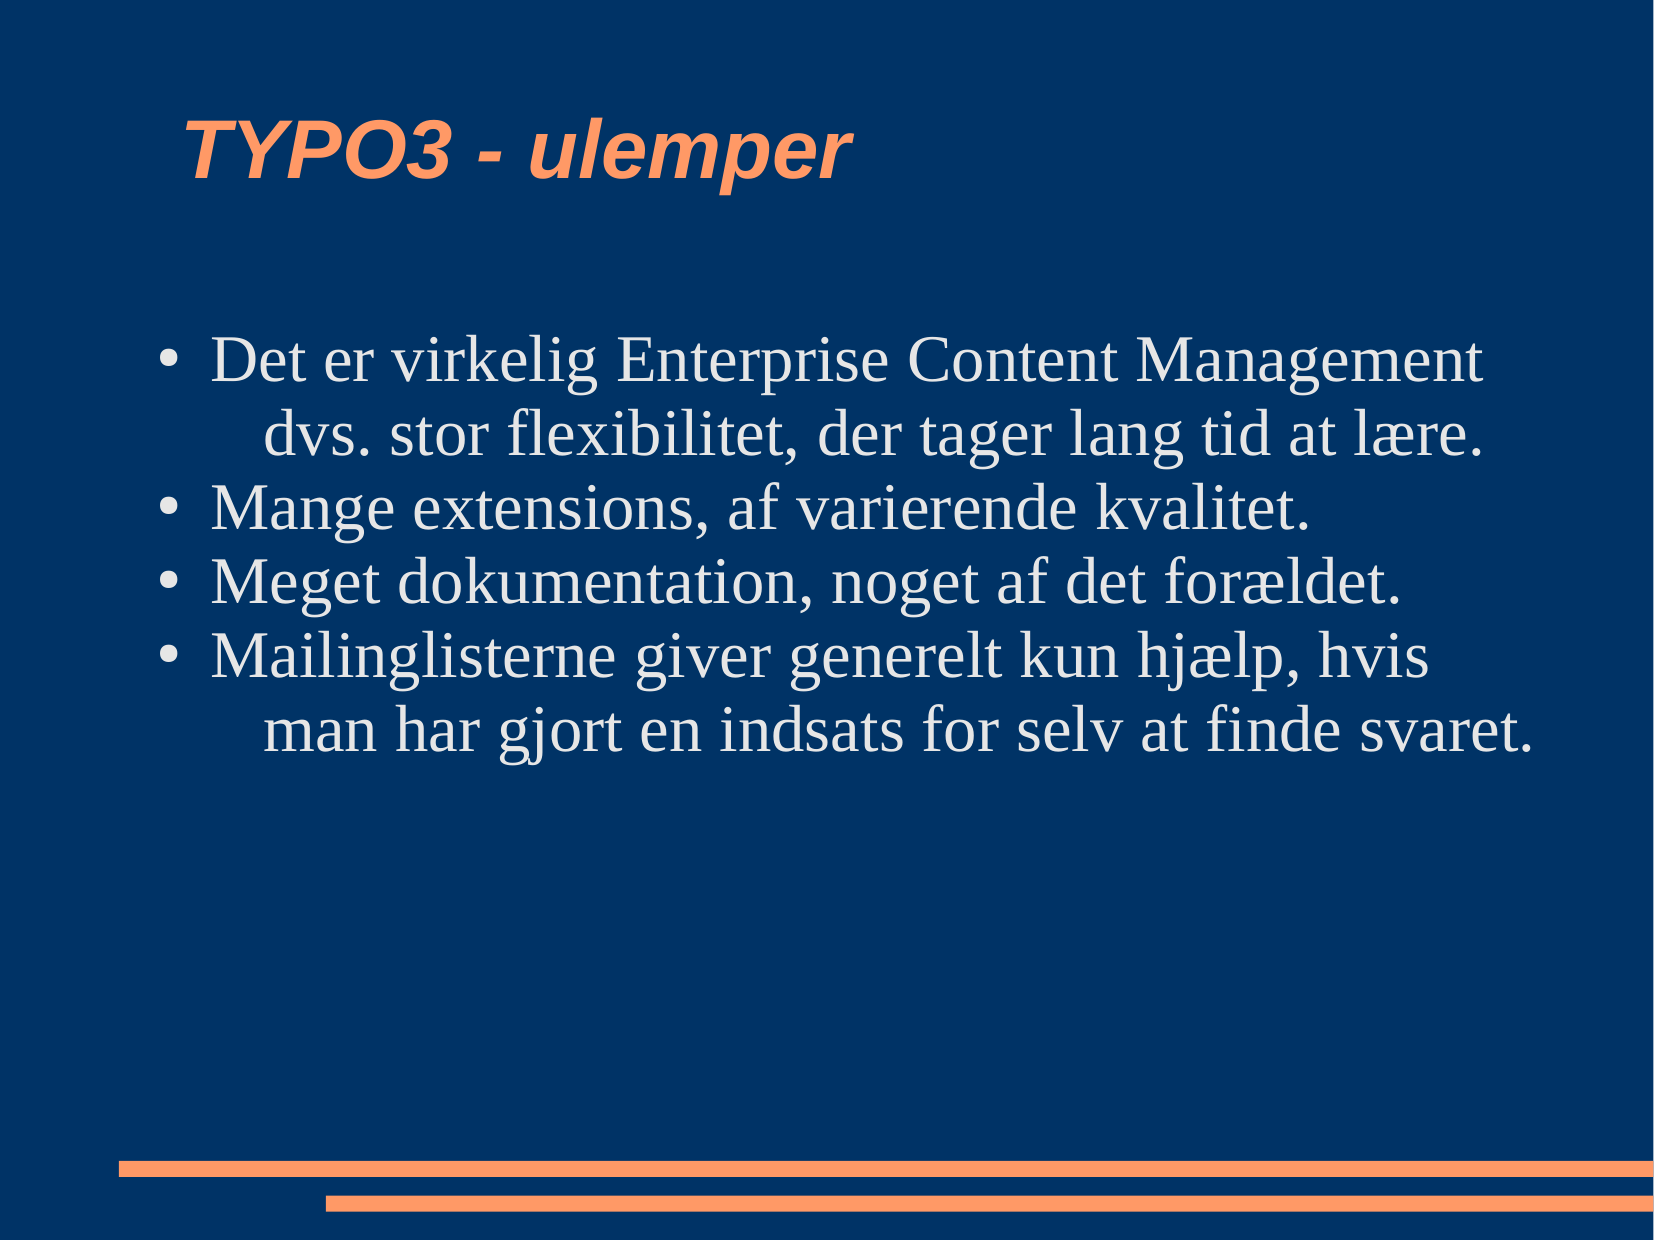

# TYPO3 - ulemper
Det er virkelig Enterprise Content Management dvs. stor flexibilitet, der tager lang tid at lære.
Mange extensions, af varierende kvalitet.
Meget dokumentation, noget af det forældet.
Mailinglisterne giver generelt kun hjælp, hvis man har gjort en indsats for selv at finde svaret.